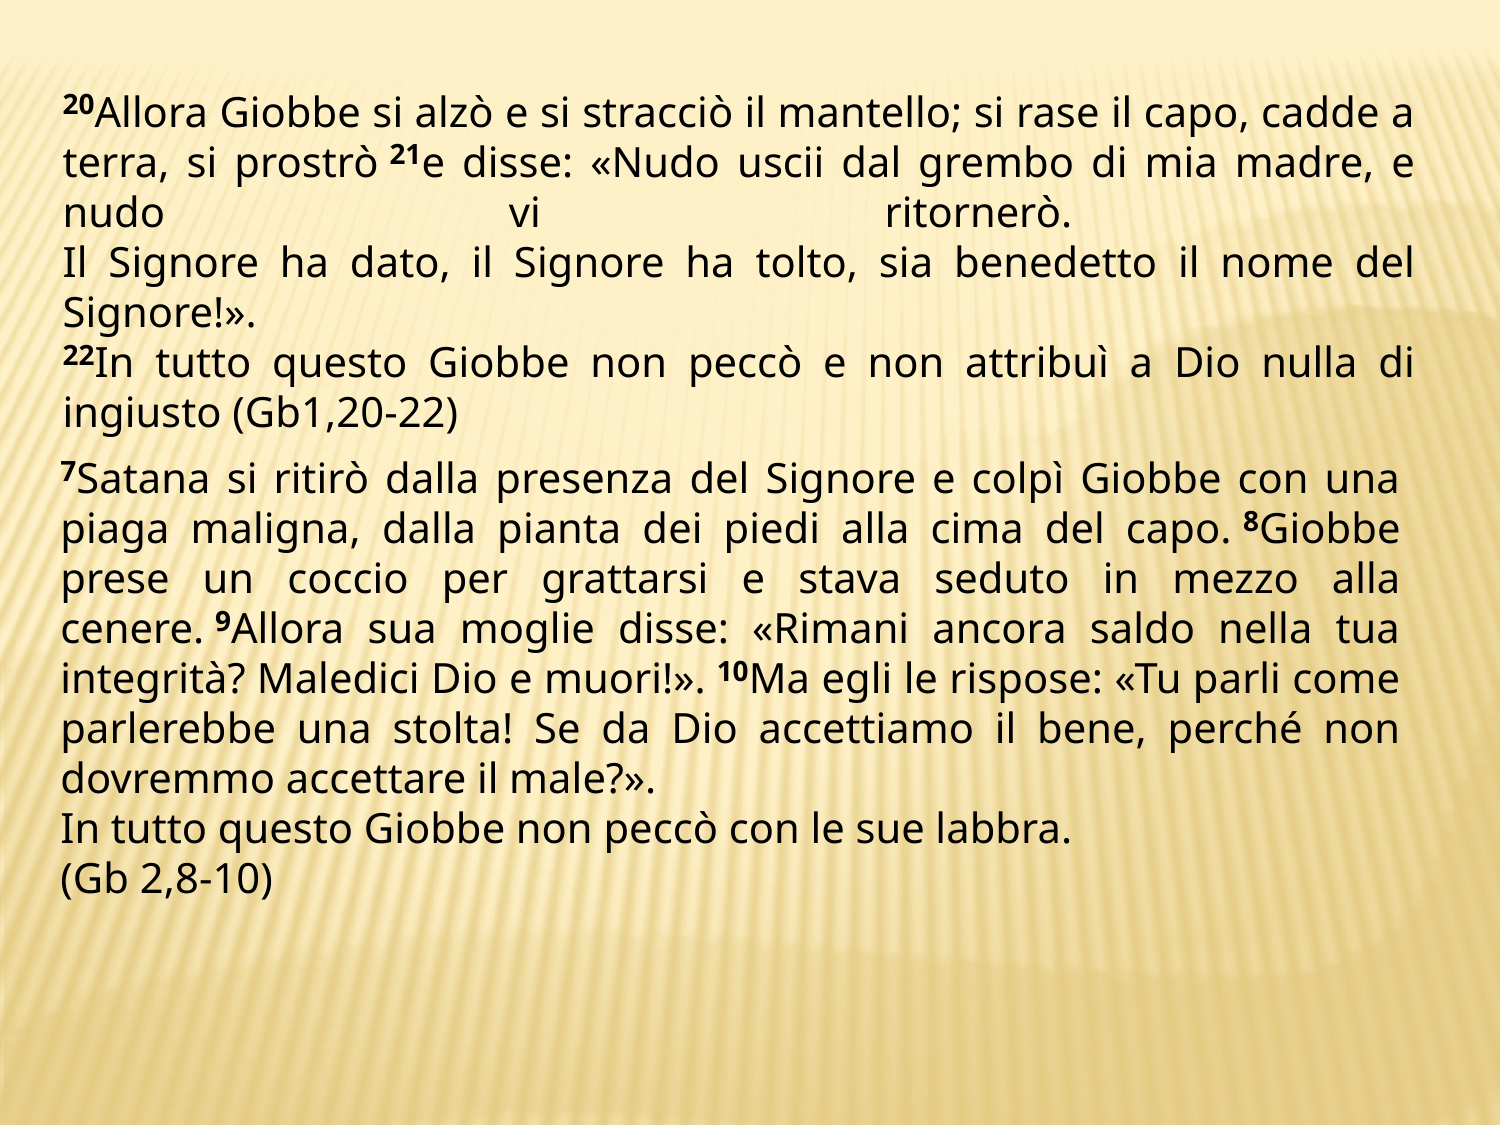

20Allora Giobbe si alzò e si stracciò il mantello; si rase il capo, cadde a terra, si prostrò 21e disse: «Nudo uscii dal grembo di mia madre, e nudo vi ritornerò.
Il Signore ha dato, il Signore ha tolto, sia benedetto il nome del Signore!».
22In tutto questo Giobbe non peccò e non attribuì a Dio nulla di ingiusto (Gb1,20-22)
7Satana si ritirò dalla presenza del Signore e colpì Giobbe con una piaga maligna, dalla pianta dei piedi alla cima del capo. 8Giobbe prese un coccio per grattarsi e stava seduto in mezzo alla cenere. 9Allora sua moglie disse: «Rimani ancora saldo nella tua integrità? Maledici Dio e muori!». 10Ma egli le rispose: «Tu parli come parlerebbe una stolta! Se da Dio accettiamo il bene, perché non dovremmo accettare il male?».
In tutto questo Giobbe non peccò con le sue labbra.
(Gb 2,8-10)